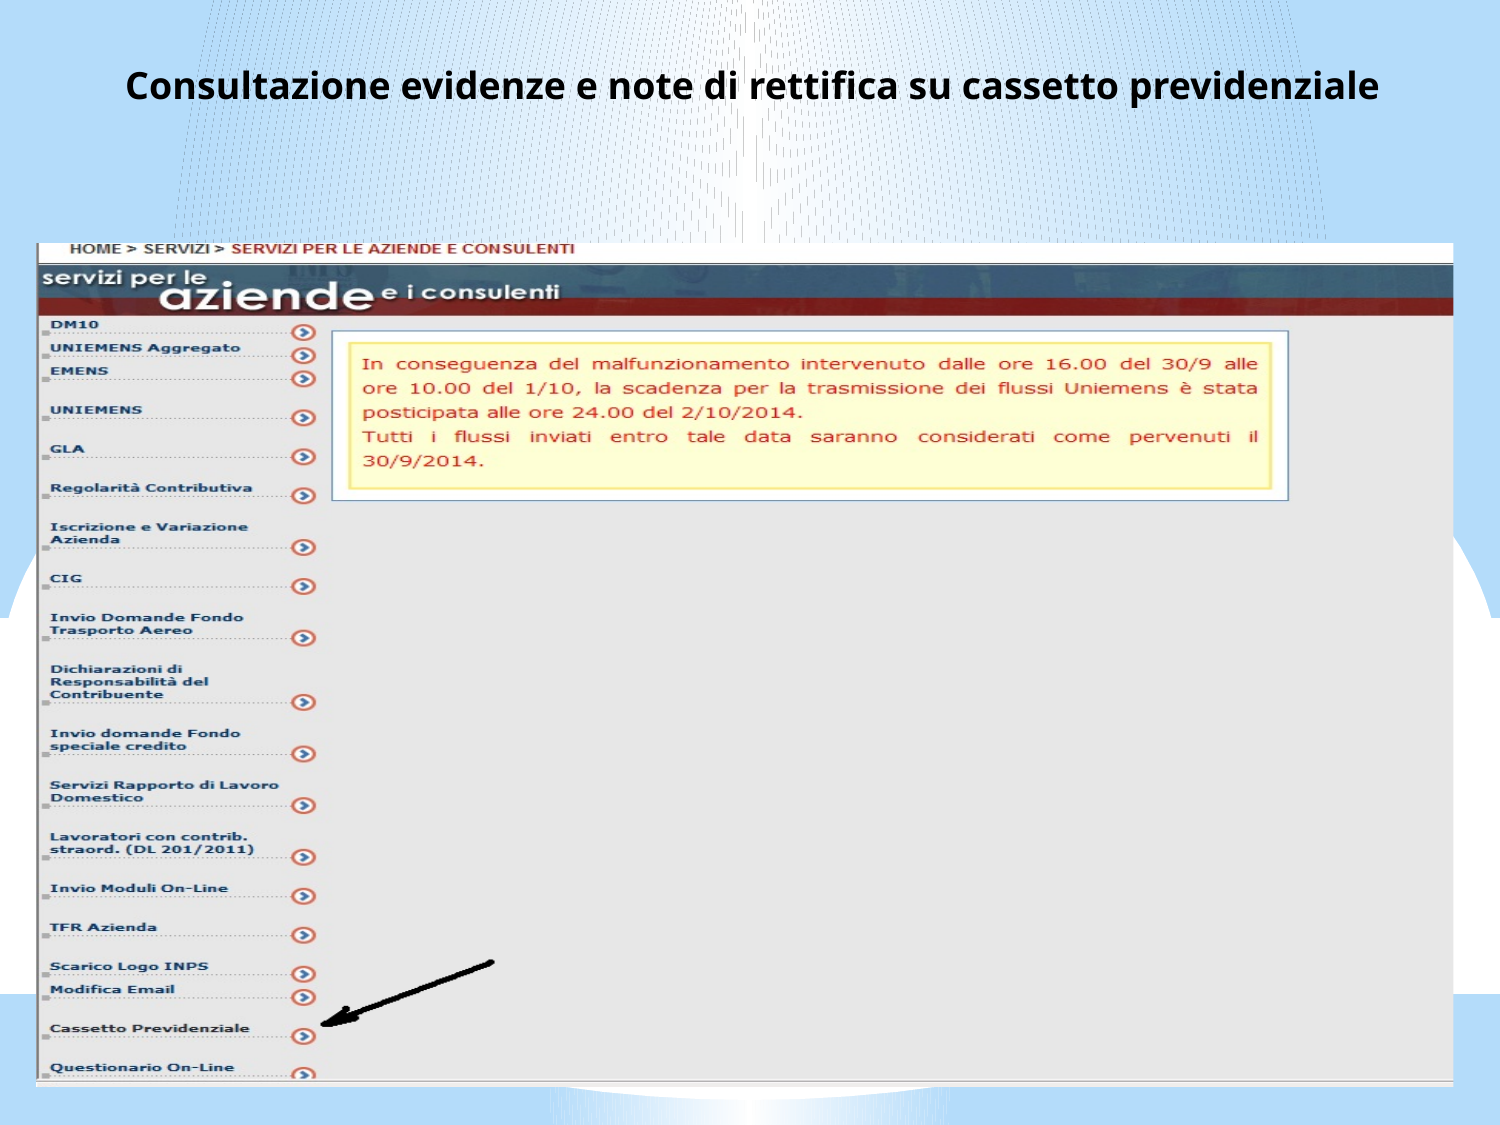

Consultazione evidenze e note di rettifica su cassetto previdenziale